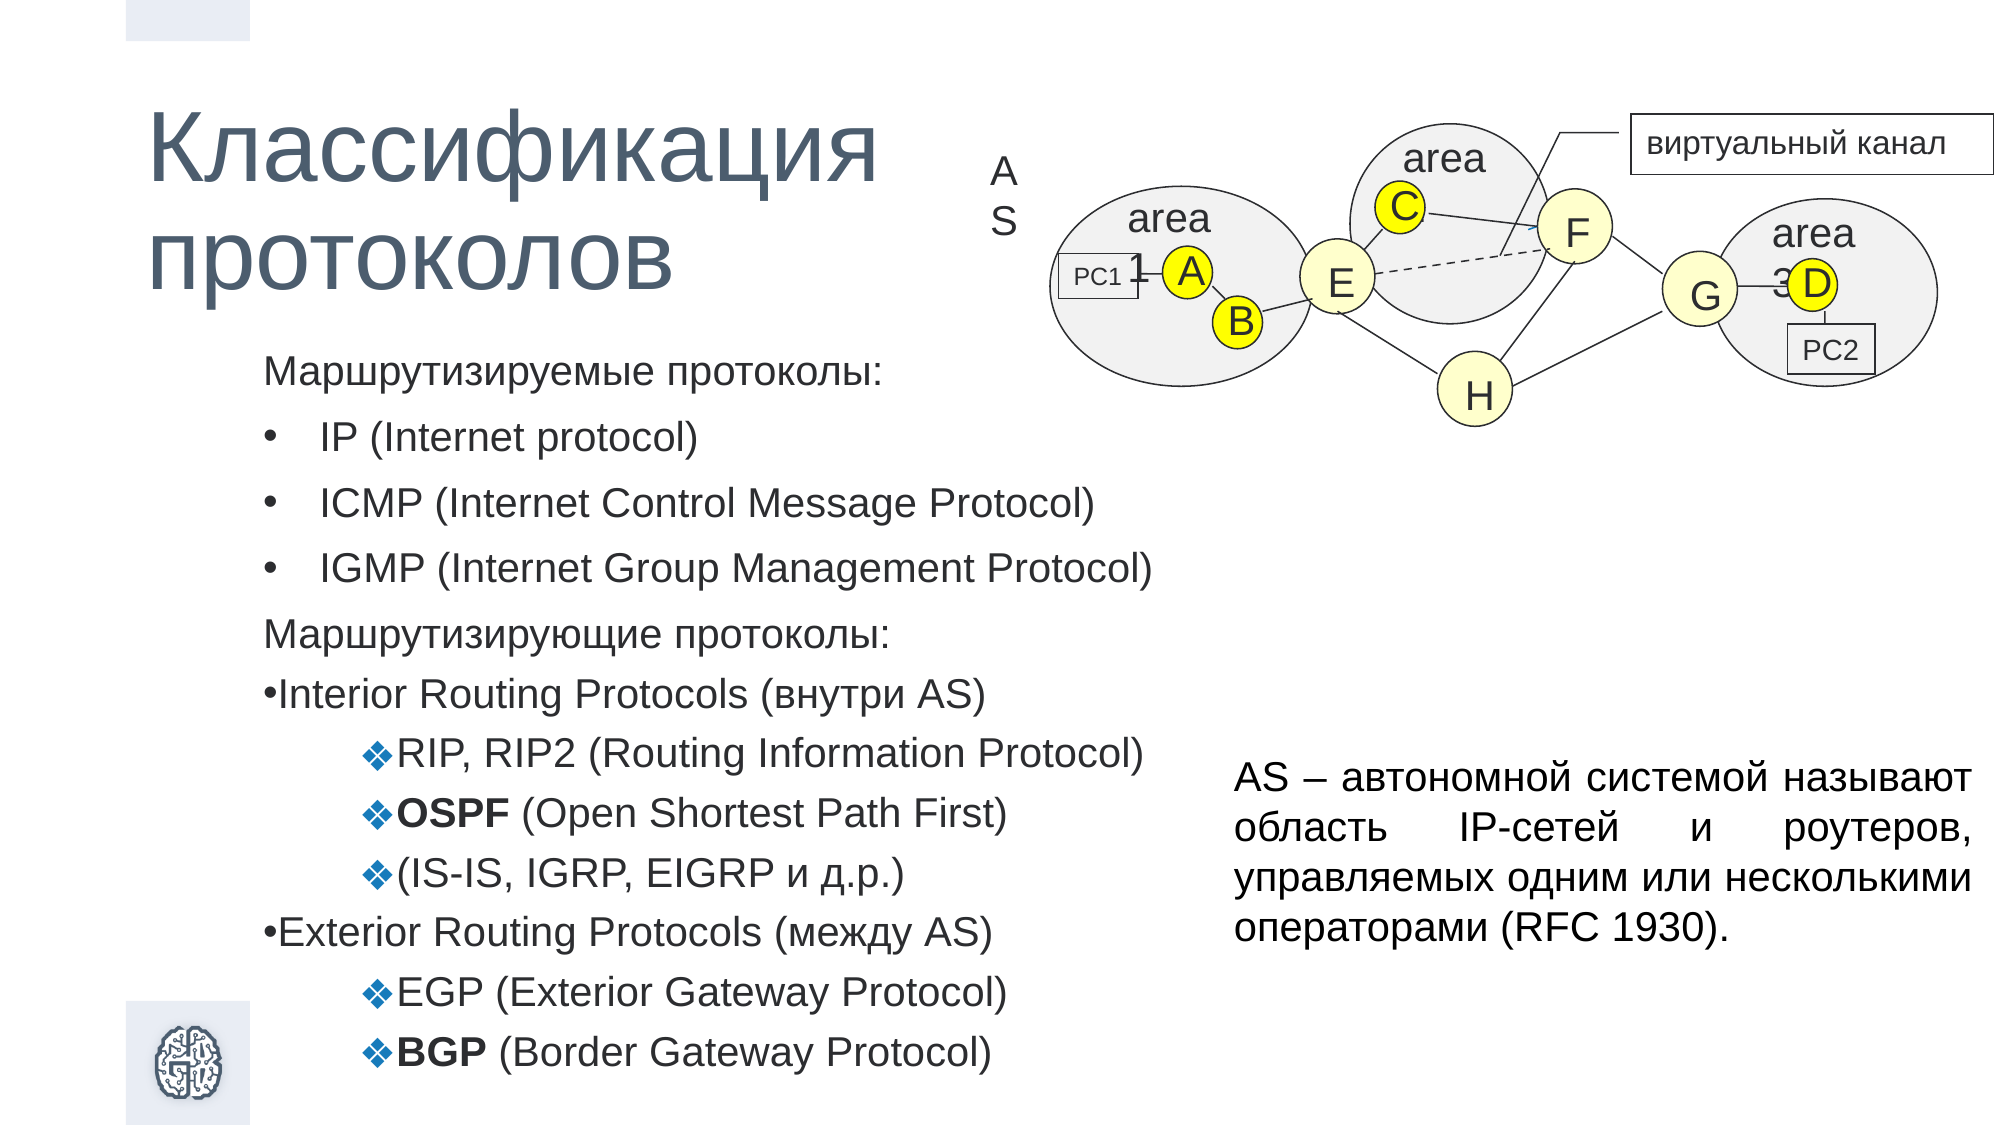

# Классификация протоколов
виртуальный канал
area 2
AS
C
area 1
F
area 3
A
E
D
PC1
G
B
PC2
H
Маршрутизируемые протоколы:
IP (Internet protocol)
ICMP (Internet Control Message Protocol)
IGMP (Internet Group Management Protocol)
Маршрутизирующие протоколы:
Interior Routing Protocols (внутри AS)
RIP, RIP2 (Routing Information Protocol)
OSPF (Open Shortest Path First)
(IS-IS, IGRP, EIGRP и д.р.)
Exterior Routing Protocols (между AS)
EGP (Exterior Gateway Protocol)
BGP (Border Gateway Protocol)
AS – автономной системой называют область IP-сетей и роутеров, управляемых одним или несколькими операторами (RFC 1930).